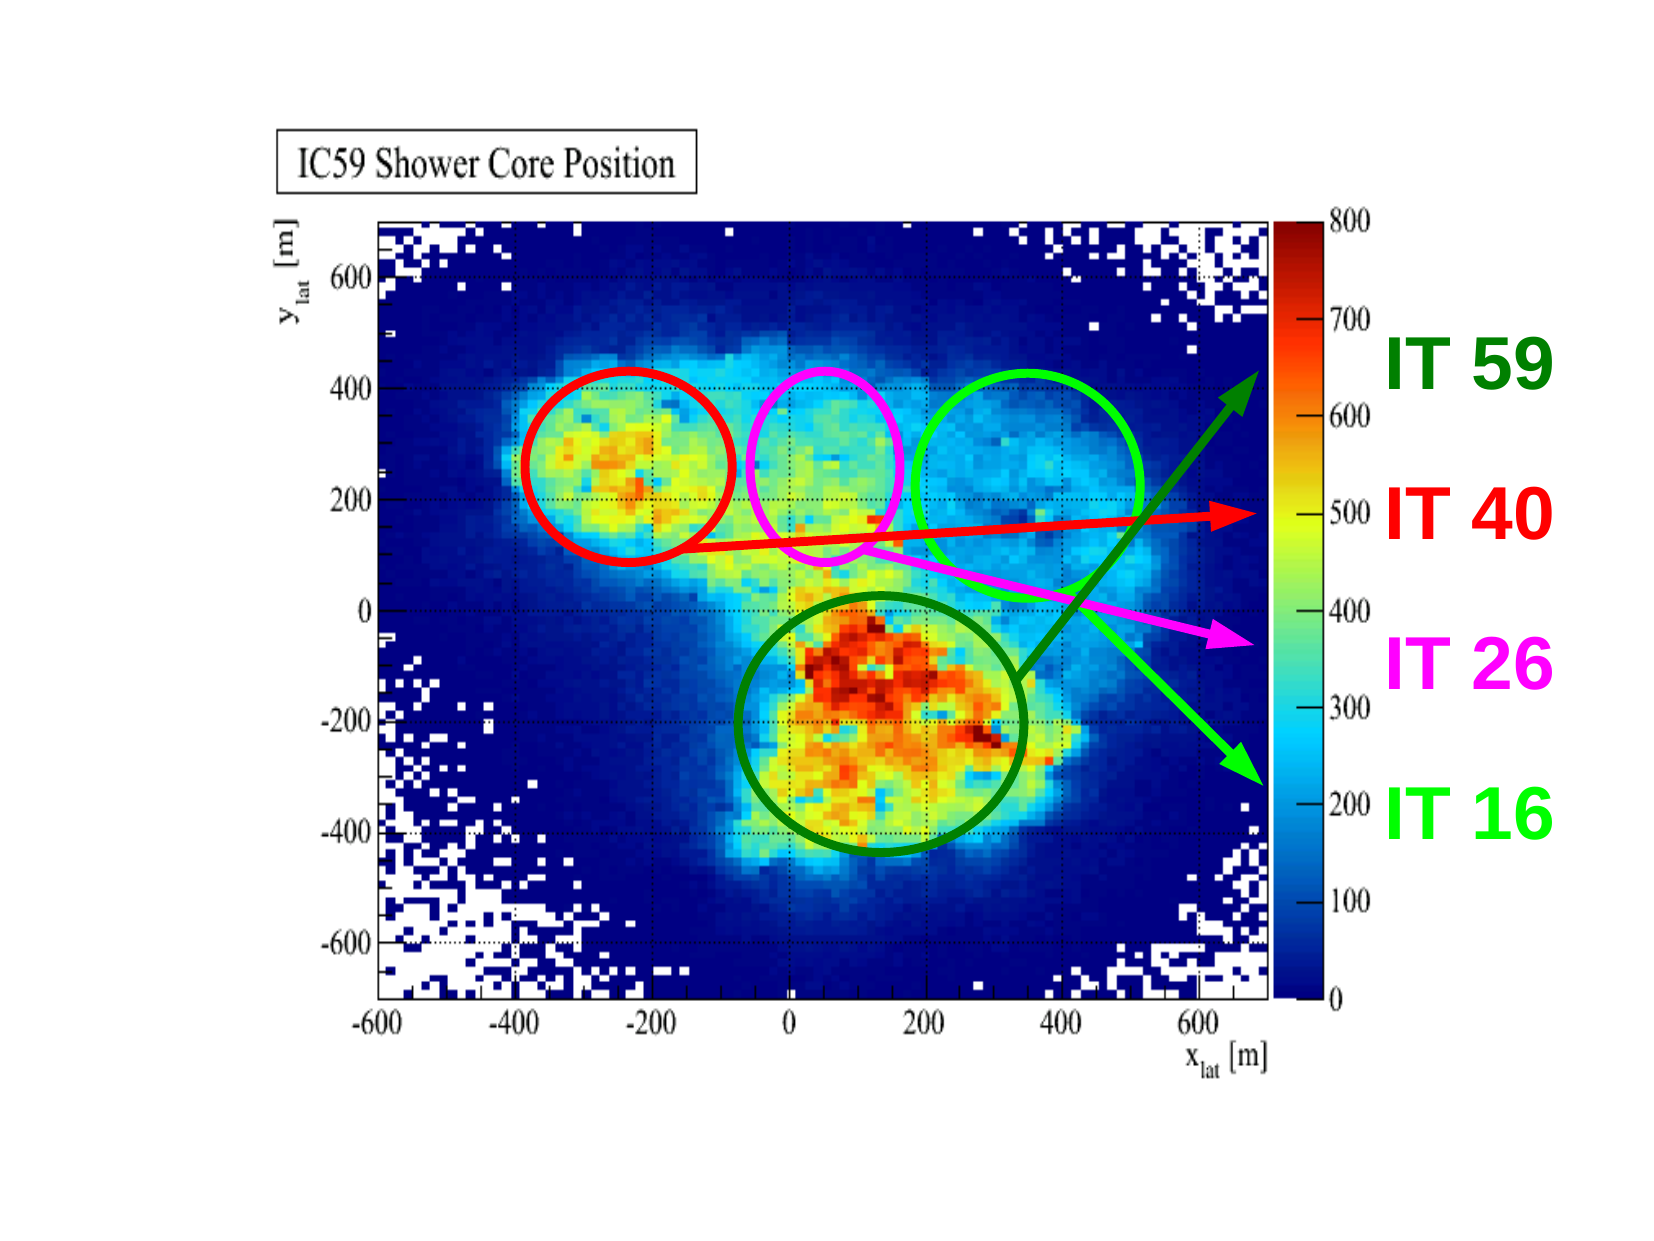

IT 59
IT 40
IT 26
IT 16